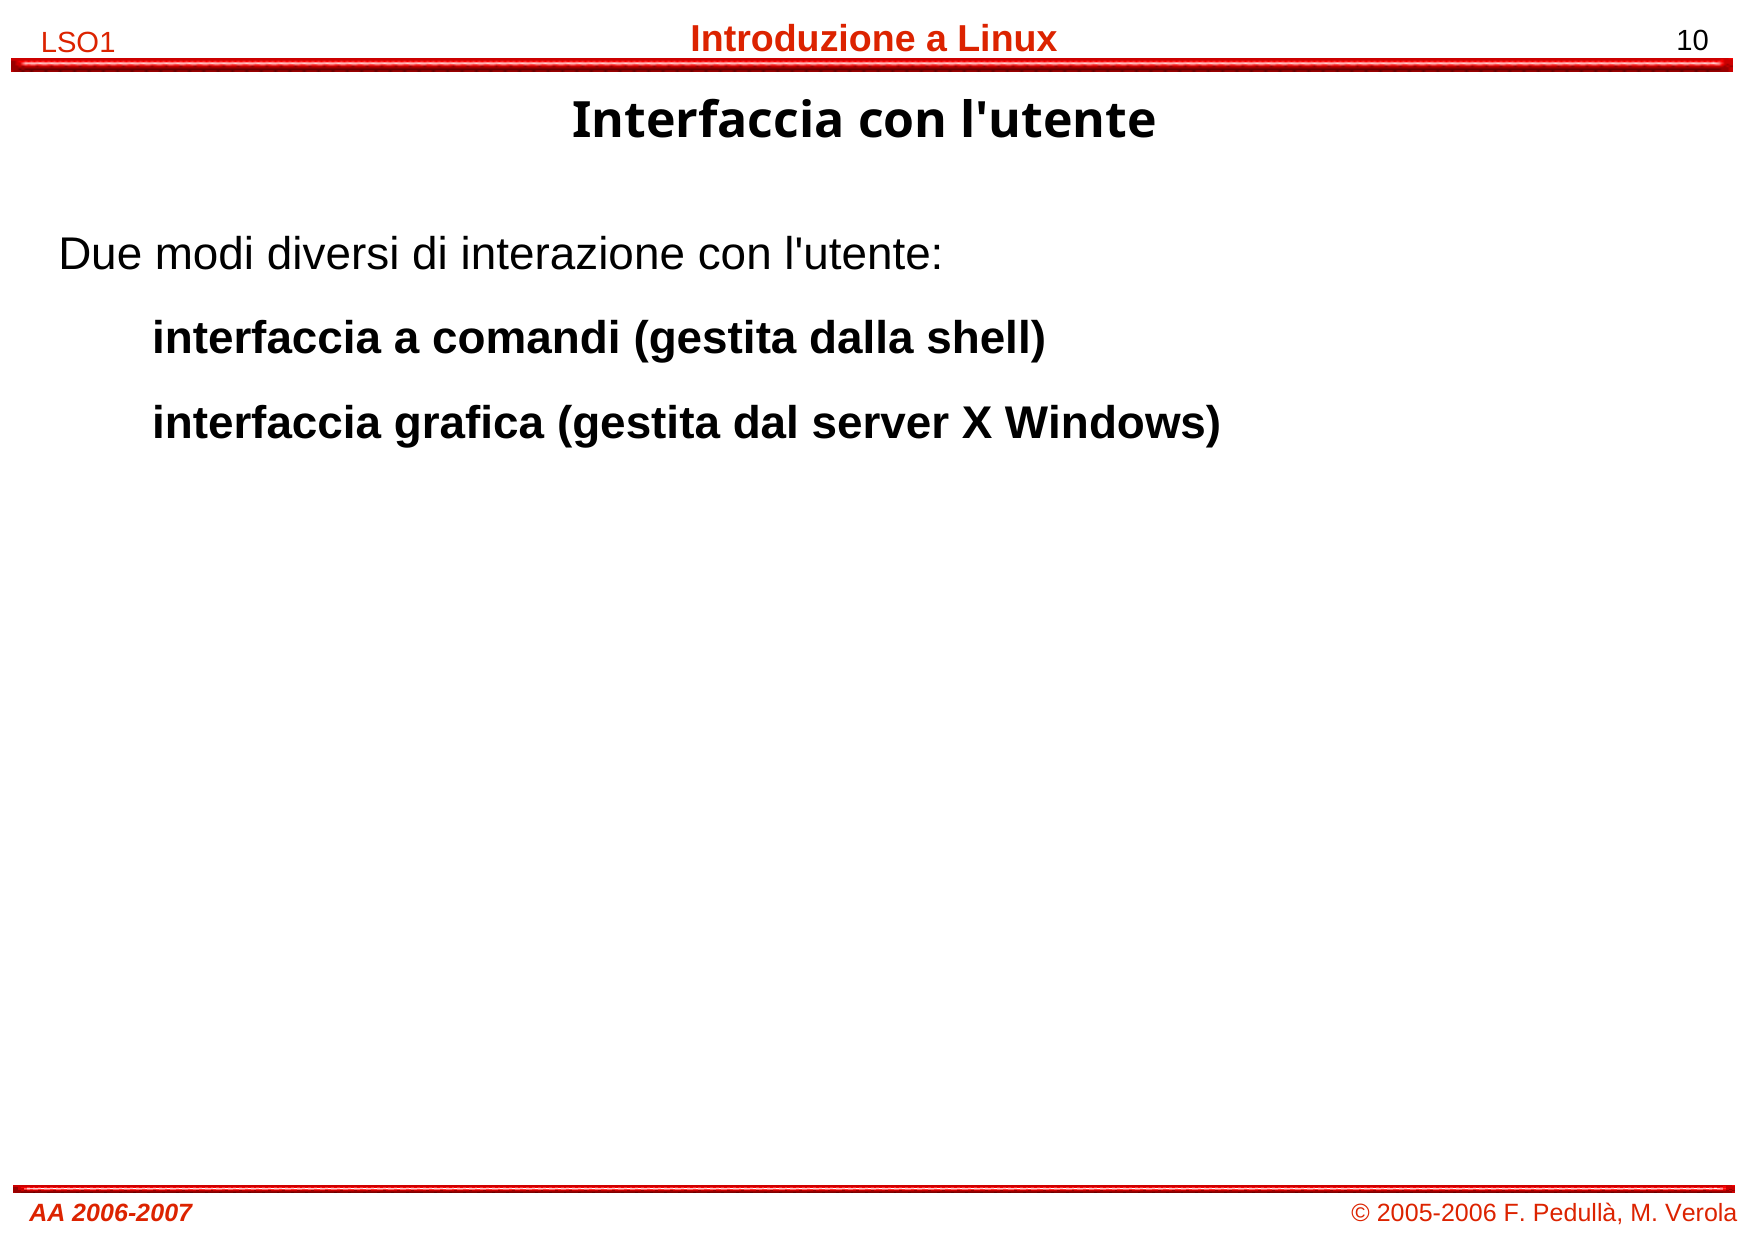

# Interfaccia con l'utente
Due modi diversi di interazione con l'utente:
interfaccia a comandi (gestita dalla shell)
interfaccia grafica (gestita dal server X Windows)